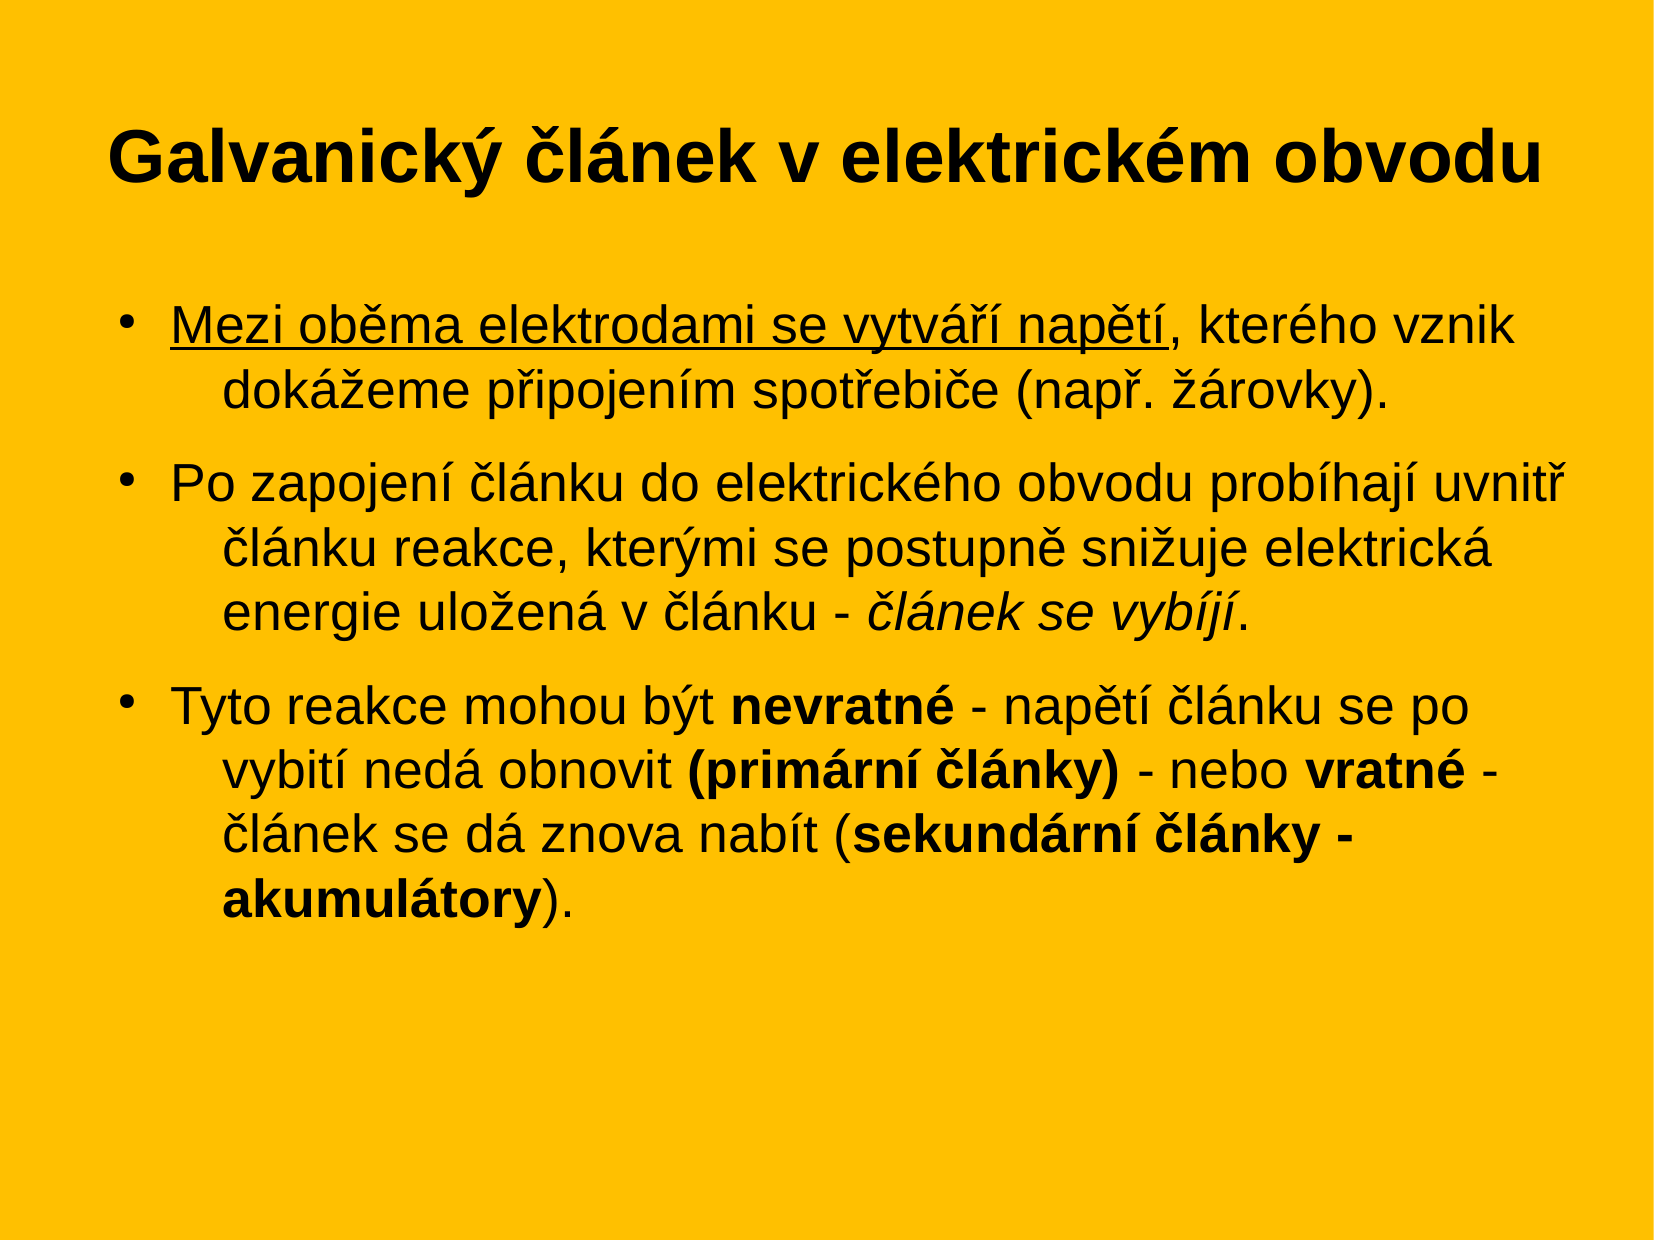

# Galvanický článek v elektrickém obvodu
Mezi oběma elektrodami se vytváří napětí, kterého vznik dokážeme připojením spotřebiče (např. žárovky).
Po zapojení článku do elektrického obvodu probíhají uvnitř článku reakce, kterými se postupně snižuje elektrická energie uložená v článku - článek se vybíjí.
Tyto reakce mohou být nevratné - napětí článku se po vybití nedá obnovit (primární články) - nebo vratné - článek se dá znova nabít (sekundární články - akumulátory).